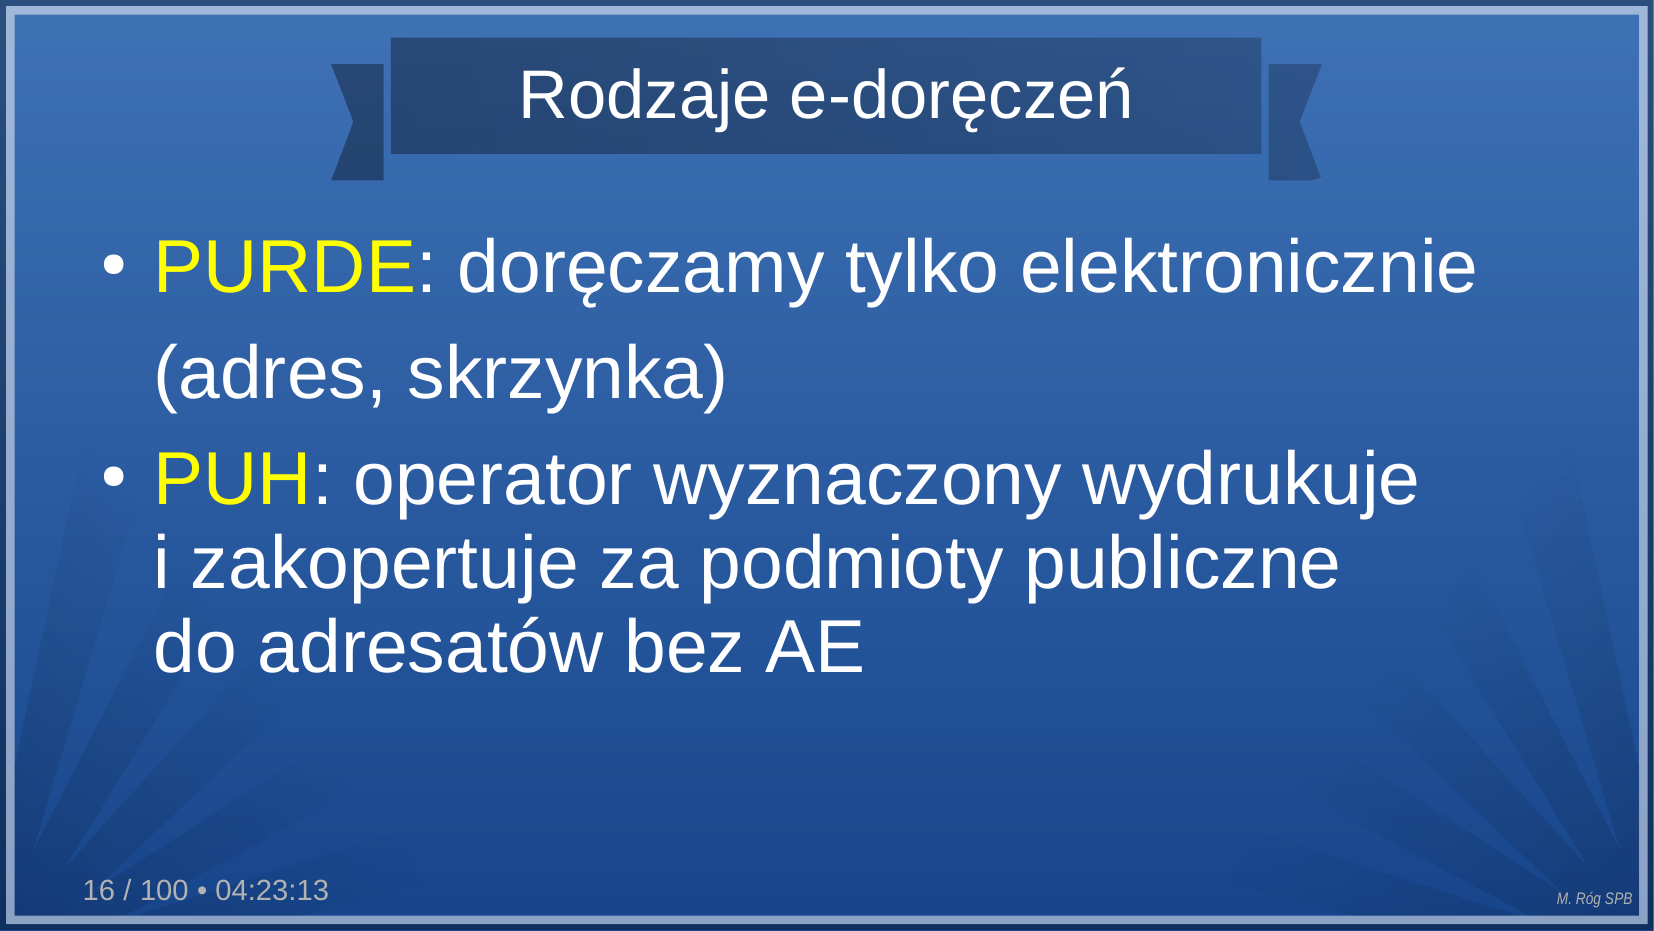

# Rodzaje e-doręczeń
PURDE: doręczamy tylko elektronicznie
(adres, skrzynka)
PUH: operator wyznaczony wydrukuje i zakopertuje za podmioty publiczne do adresatów bez AE